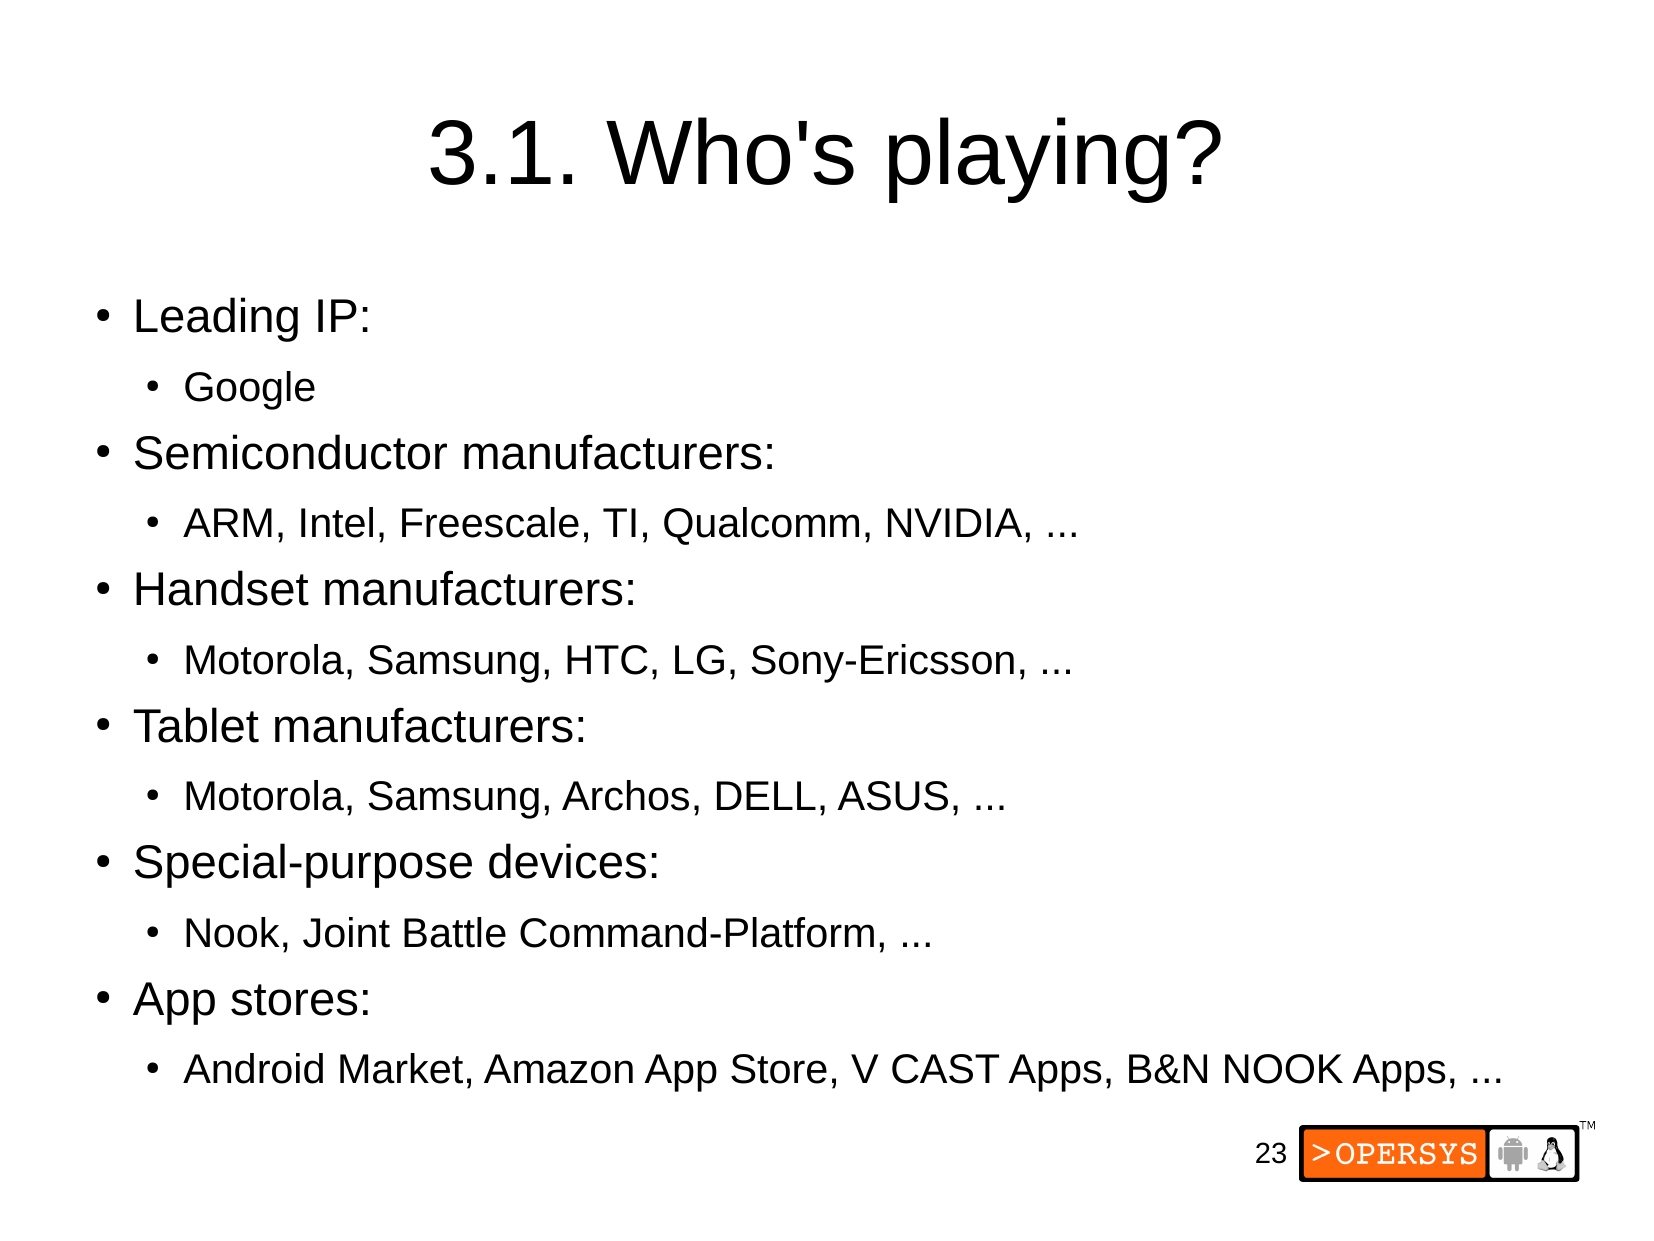

# 3.1. Who's playing?
Leading IP:
Google
Semiconductor manufacturers:
ARM, Intel, Freescale, TI, Qualcomm, NVIDIA, ...
Handset manufacturers:
Motorola, Samsung, HTC, LG, Sony-Ericsson, ...
Tablet manufacturers:
Motorola, Samsung, Archos, DELL, ASUS, ...
Special-purpose devices:
Nook, Joint Battle Command-Platform, ...
App stores:
Android Market, Amazon App Store, V CAST Apps, B&N NOOK Apps, ...